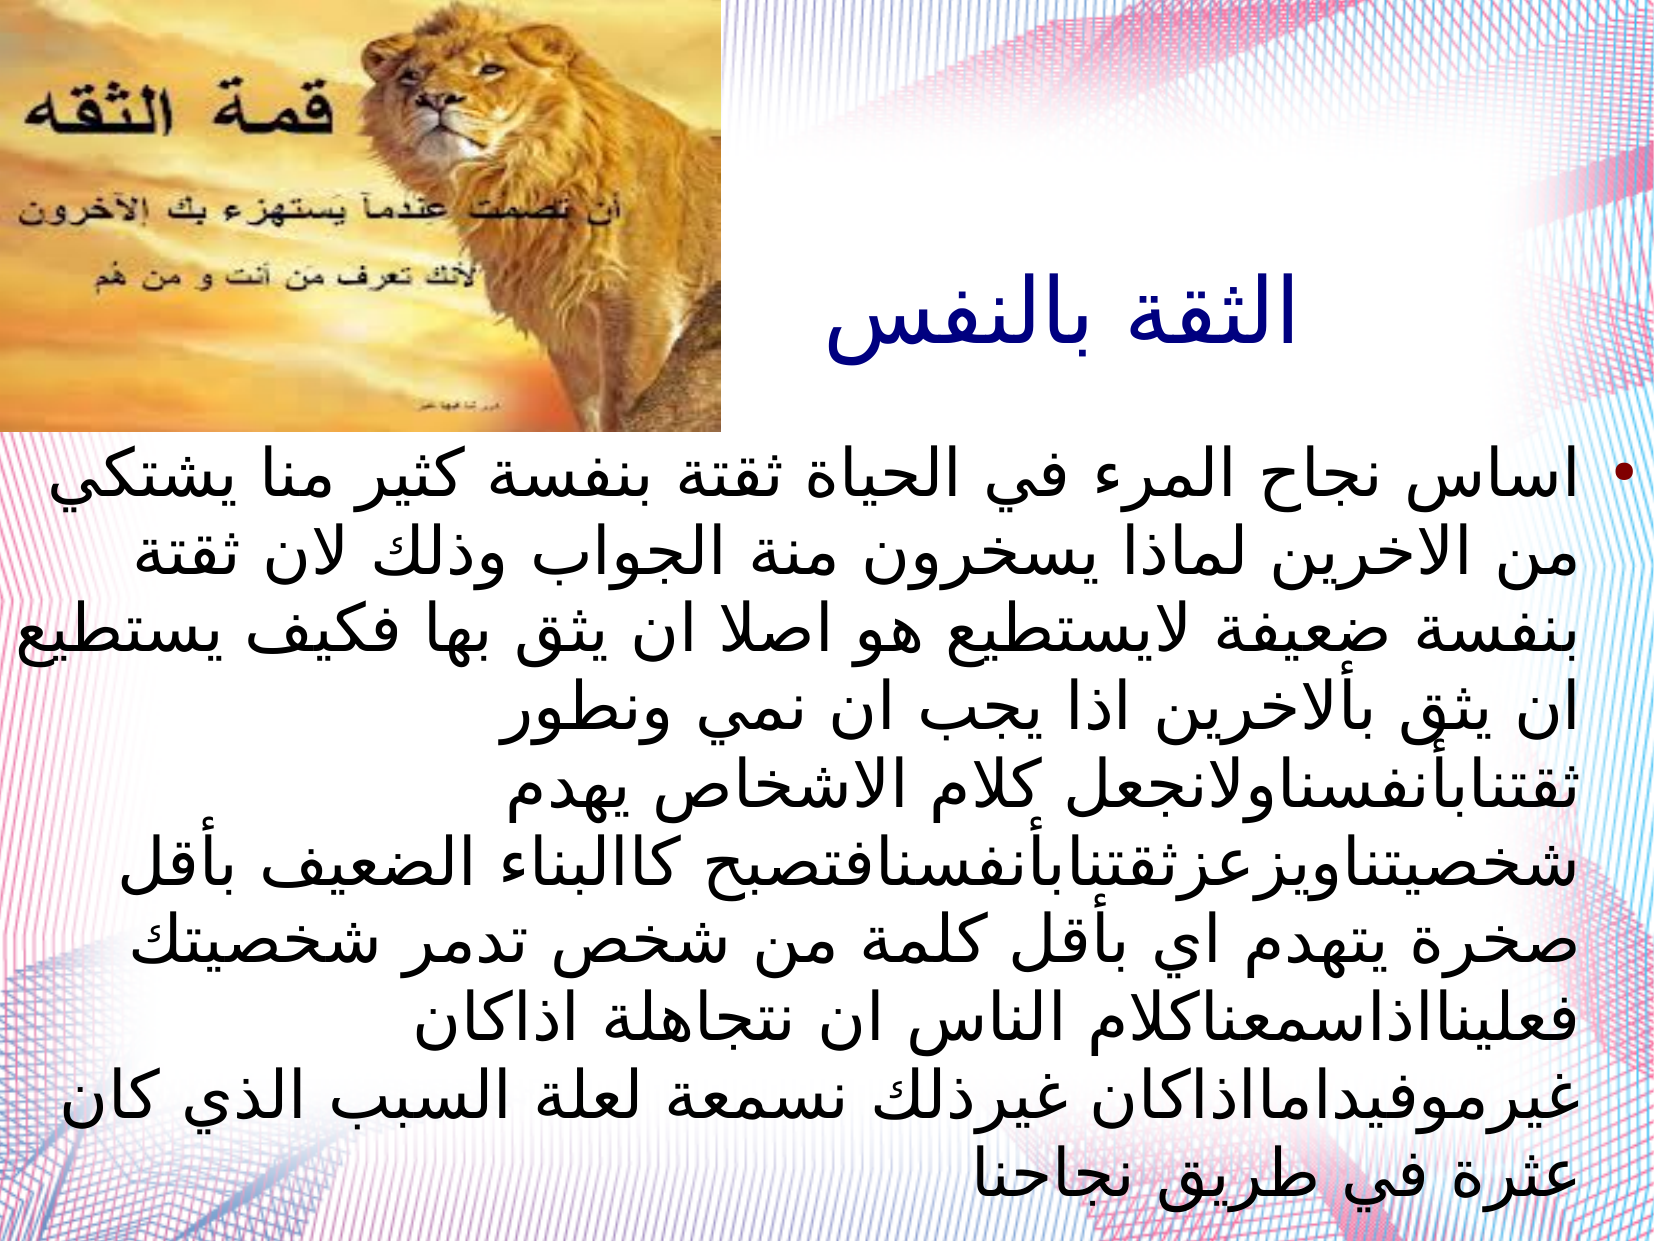

# الثقة بالنفس
اساس نجاح المرء في الحياة ثقتة بنفسة كثير منا يشتكي من الاخرين لماذا يسخرون منة الجواب وذلك لان ثقتة بنفسة ضعيفة لايستطيع هو اصلا ان يثق بها فكيف يستطيع ان يثق بألاخرين اذا يجب ان نمي ونطور ثقتنابأنفسناولانجعل كلام الاشخاص يهدم شخصيتناويزعزثقتنابأنفسنافتصبح كاالبناء الضعيف بأقل صخرة يتهدم اي بأقل كلمة من شخص تدمر شخصيتك فعلينااذاسمعناكلام الناس ان نتجاهلة اذاكان غيرموفيدامااذاكان غيرذلك نسمعة لعلة السبب الذي كان عثرة في طريق نجاحنا